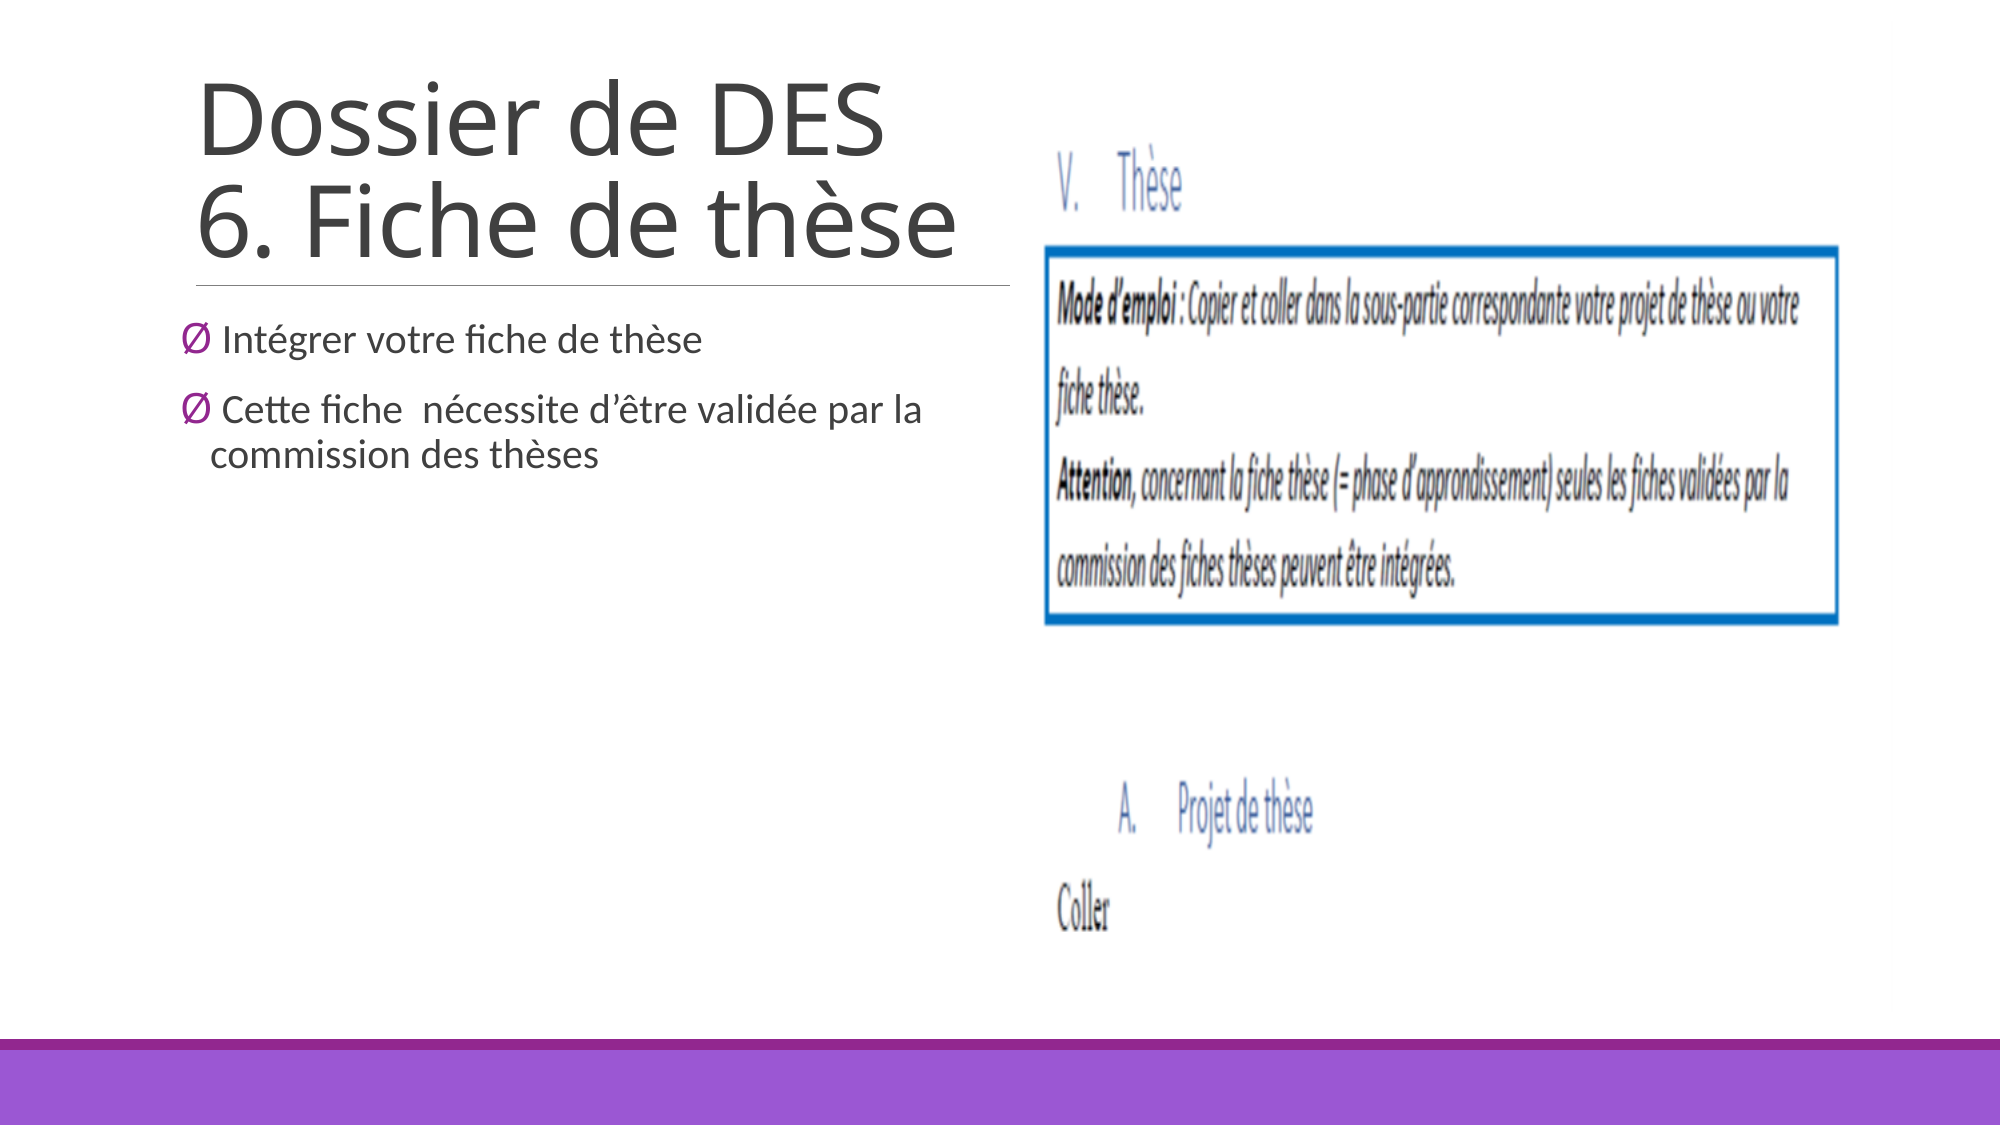

# Dossier de DES 6. Fiche de thèse
 Intégrer votre fiche de thèse
 Cette fiche nécessite d’être validée par la commission des thèses